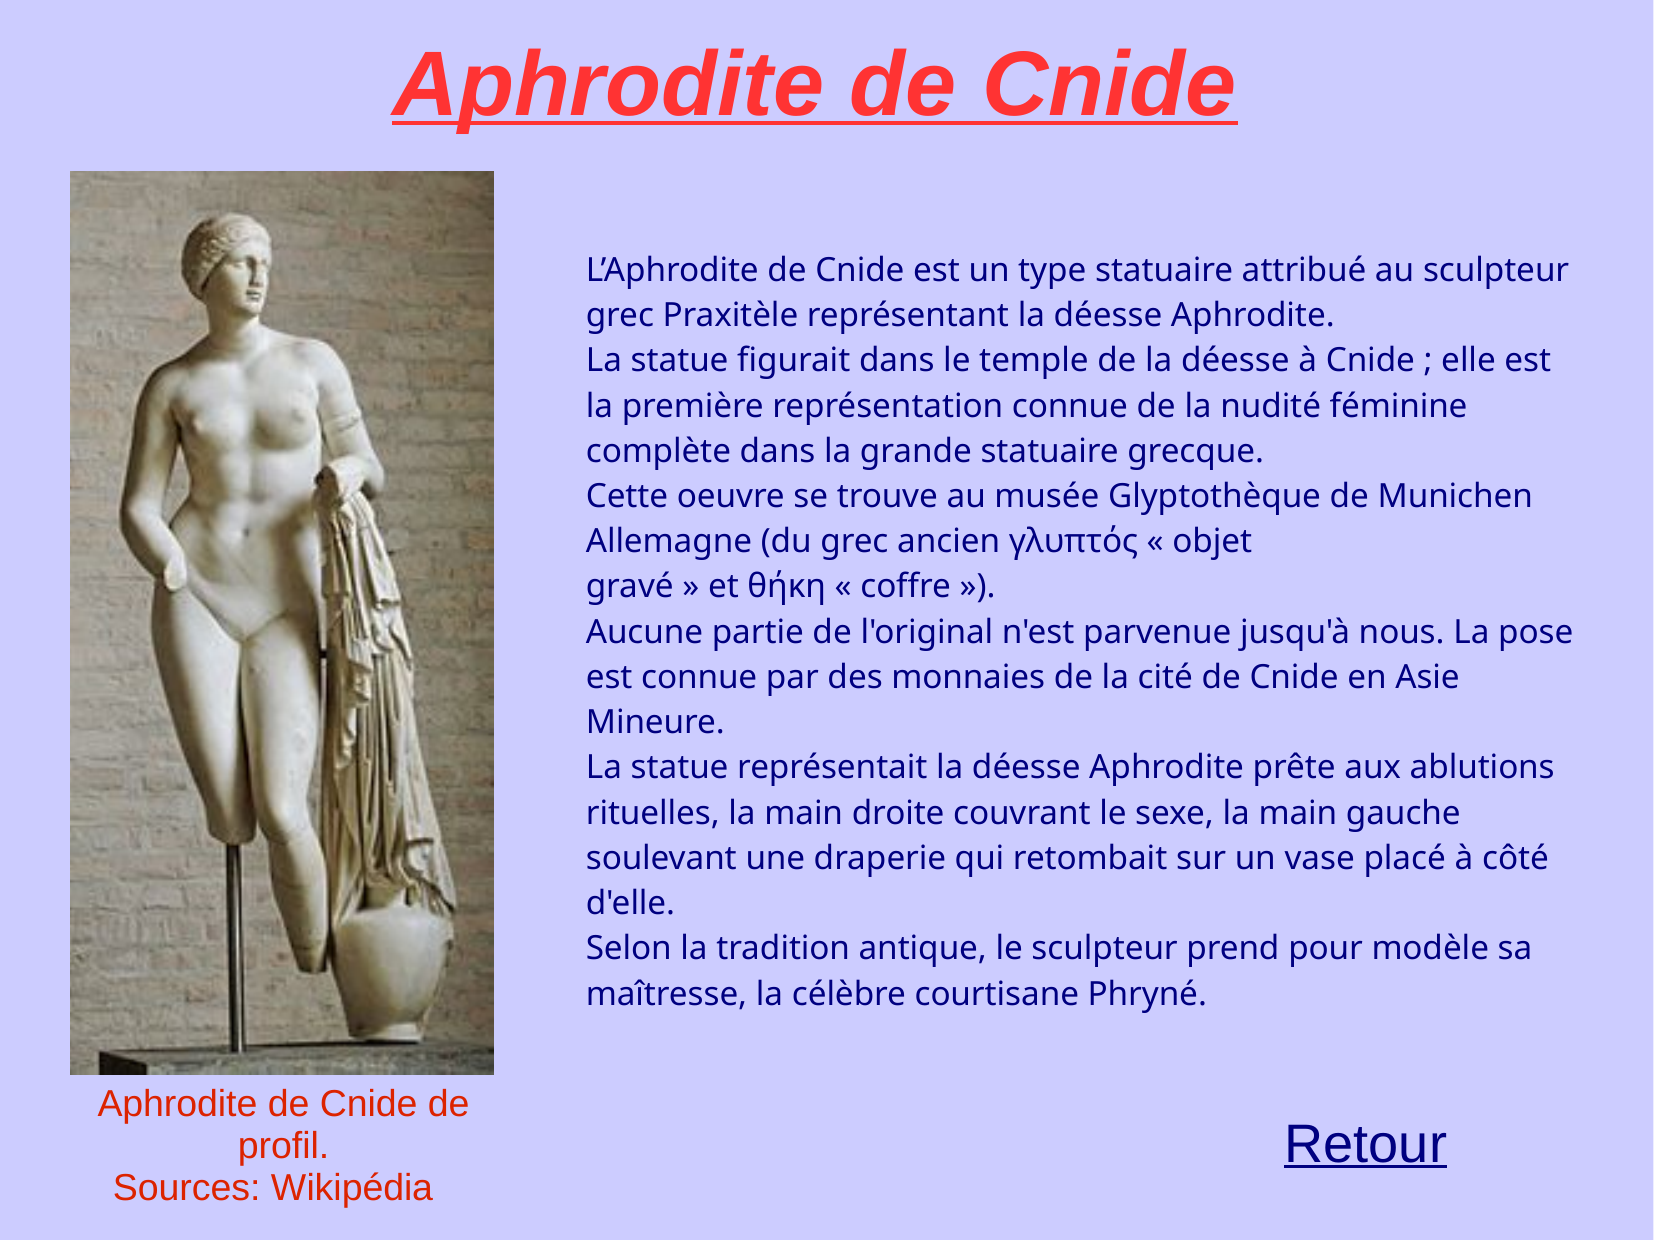

# Aphrodite de Cnide
L’Aphrodite de Cnide est un type statuaire attribué au sculpteur grec Praxitèle représentant la déesse Aphrodite.
La statue figurait dans le temple de la déesse à Cnide ; elle est la première représentation connue de la nudité féminine complète dans la grande statuaire grecque.
Cette oeuvre se trouve au musée Glyptothèque de Munichen Allemagne (du grec ancien γλυπτός « objet
gravé » et θήκη « coffre »).
Aucune partie de l'original n'est parvenue jusqu'à nous. La pose est connue par des monnaies de la cité de Cnide en Asie Mineure.
La statue représentait la déesse Aphrodite prête aux ablutions rituelles, la main droite couvrant le sexe, la main gauche soulevant une draperie qui retombait sur un vase placé à côté d'elle.
Selon la tradition antique, le sculpteur prend pour modèle sa maîtresse, la célèbre courtisane Phryné.
Aphrodite de Cnide de profil.
Sources: Wikipédia
Retour